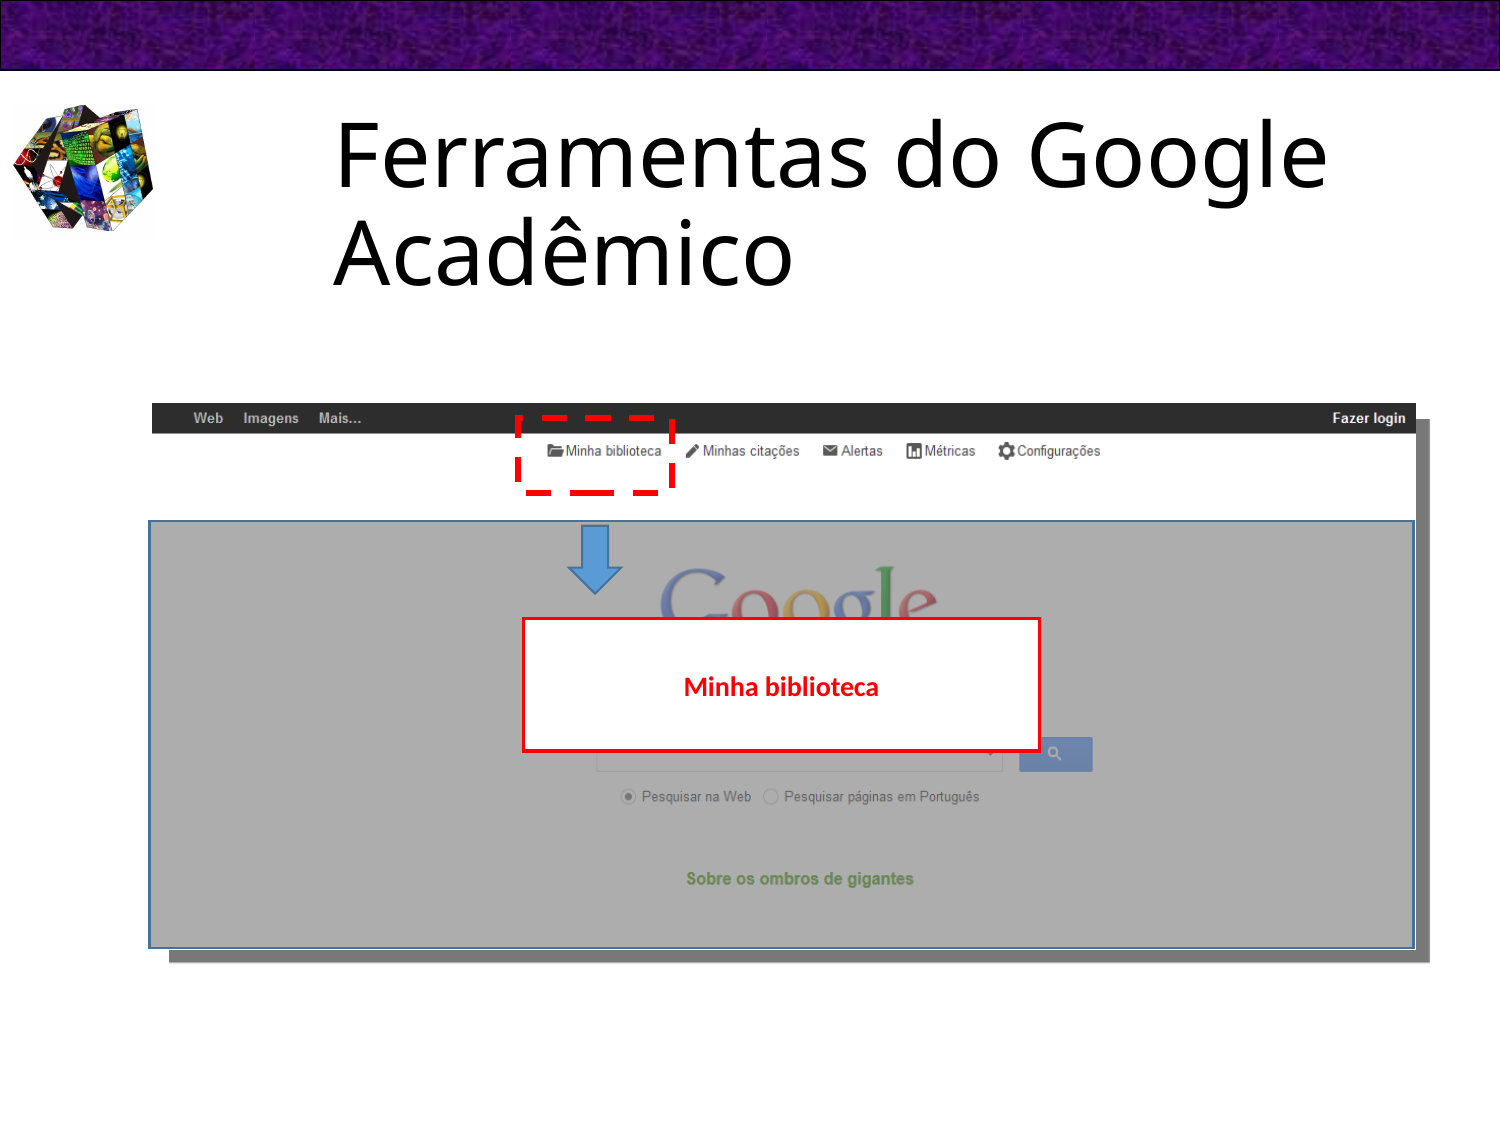

# Ferramentas do Google Acadêmico
Minha biblioteca